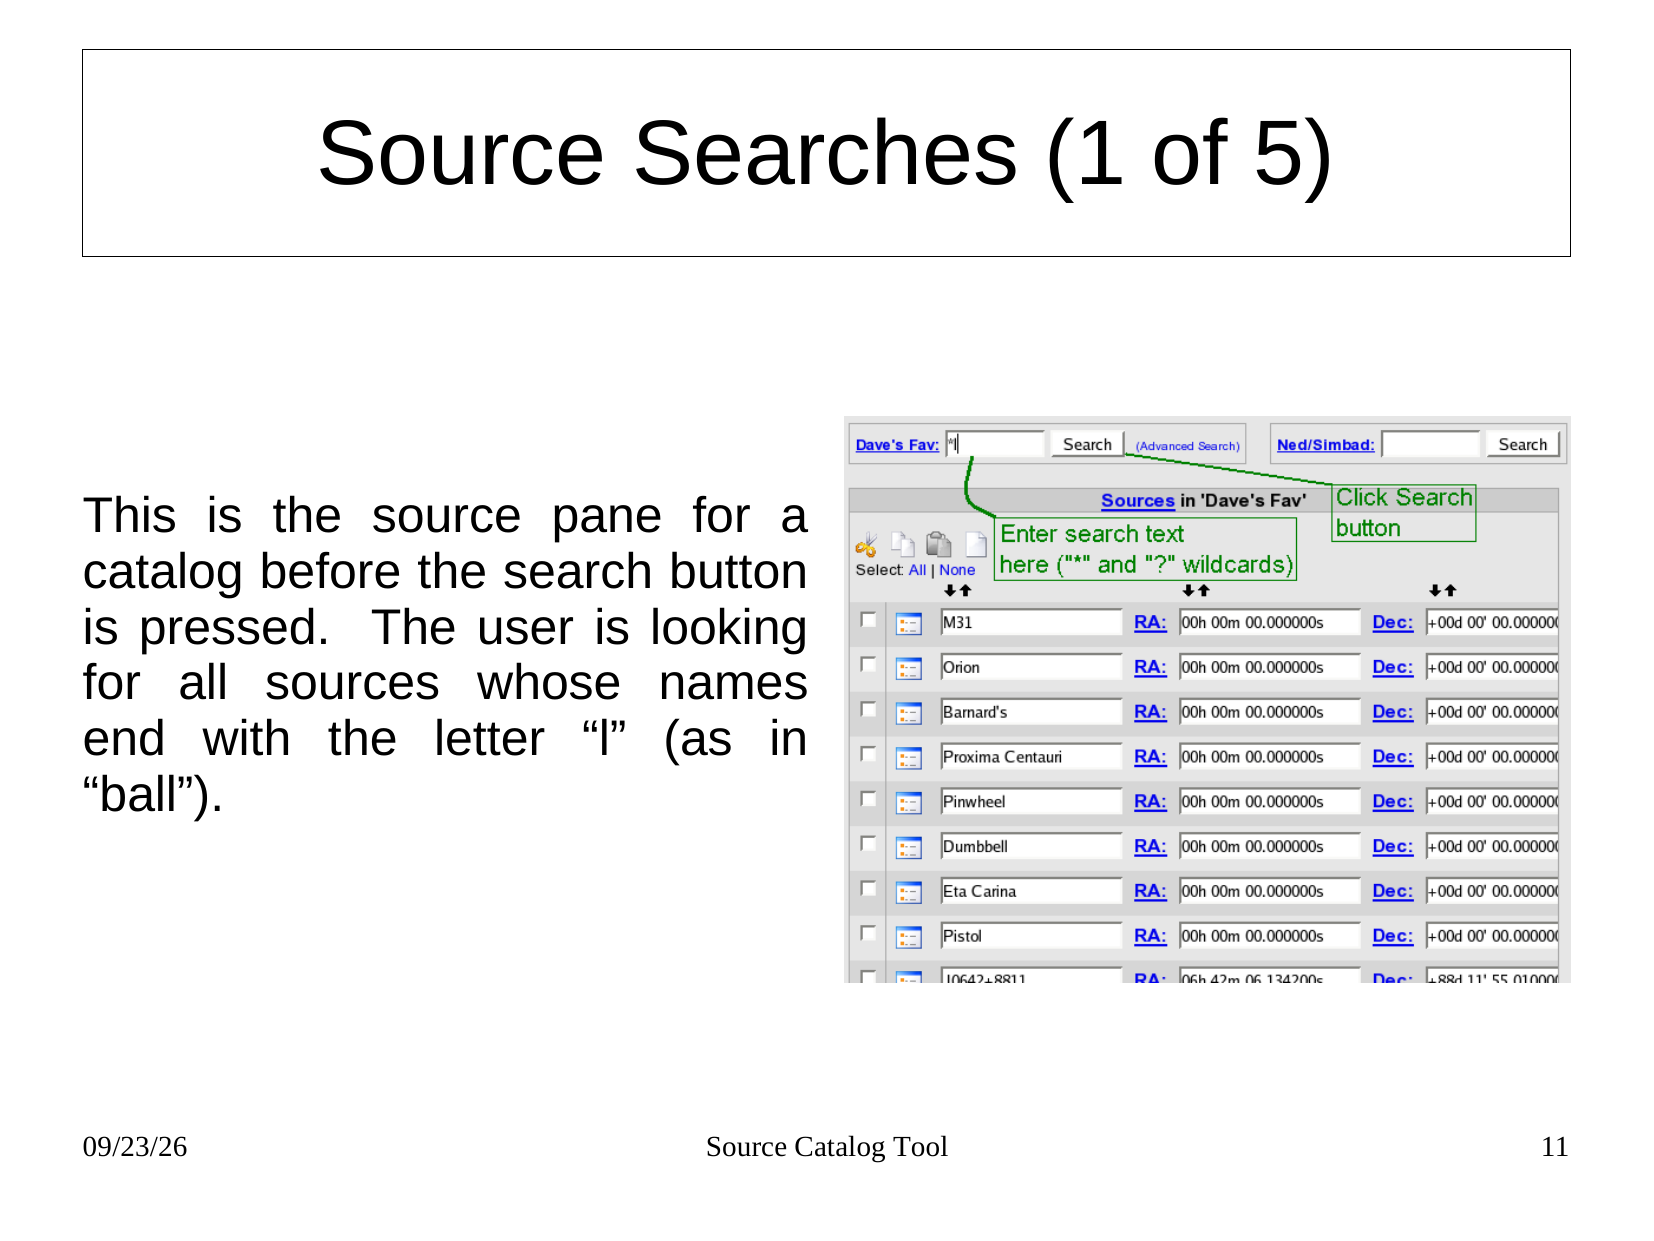

# Source Searches (1 of 5)
This is the source pane for a catalog before the search button is pressed. The user is looking for all sources whose names end with the letter “l” (as in “ball”).
Source Catalog Tool
11